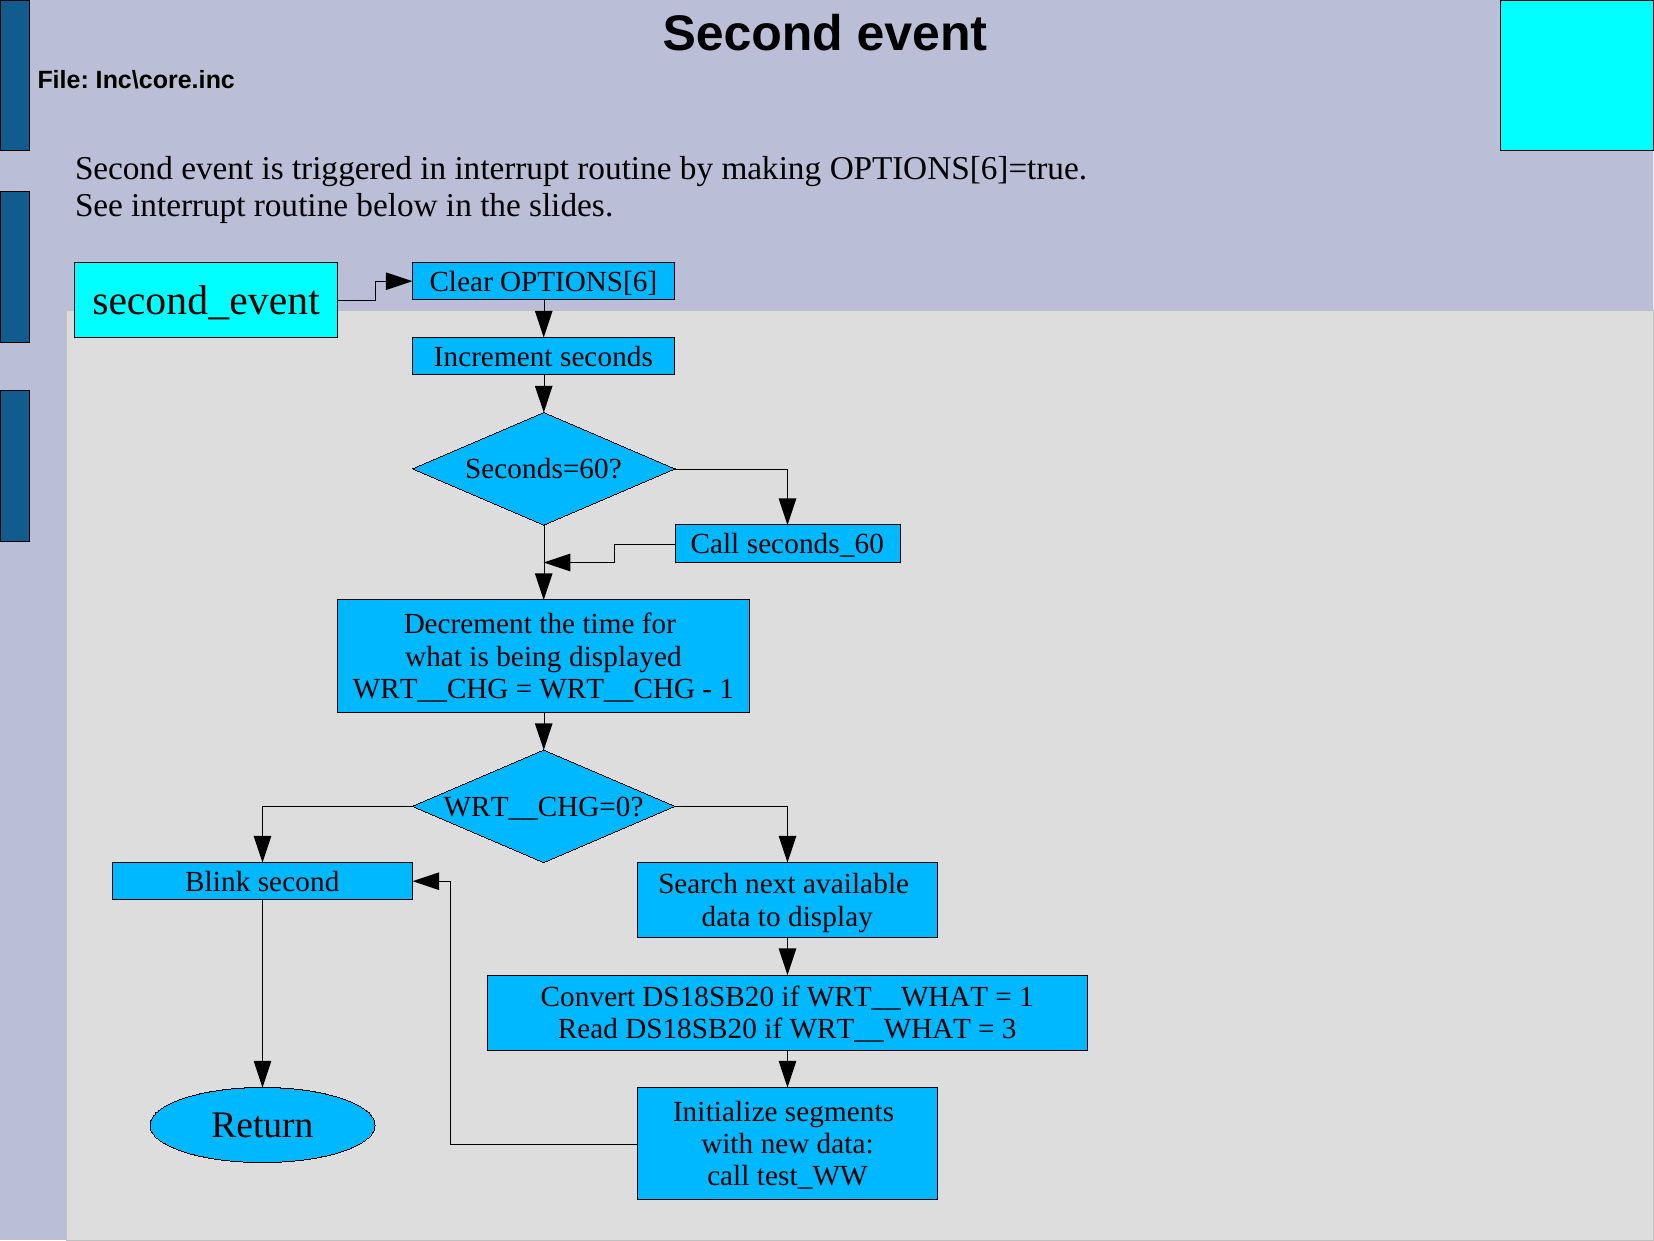

# Second event
File: Inc\core.inc
Second event is triggered in interrupt routine by making OPTIONS[6]=true.
See interrupt routine below in the slides.
second_event
Clear OPTIONS[6]
Increment seconds
Seconds=60?
Call seconds_60
Decrement the time for
what is being displayed
WRT__CHG = WRT__CHG - 1
WRT__CHG=0?
Blink second
Search next available
data to display
Convert DS18SB20 if WRT__WHAT = 1
Read DS18SB20 if WRT__WHAT = 3
Return
Initialize segments
with new data:
call test_WW